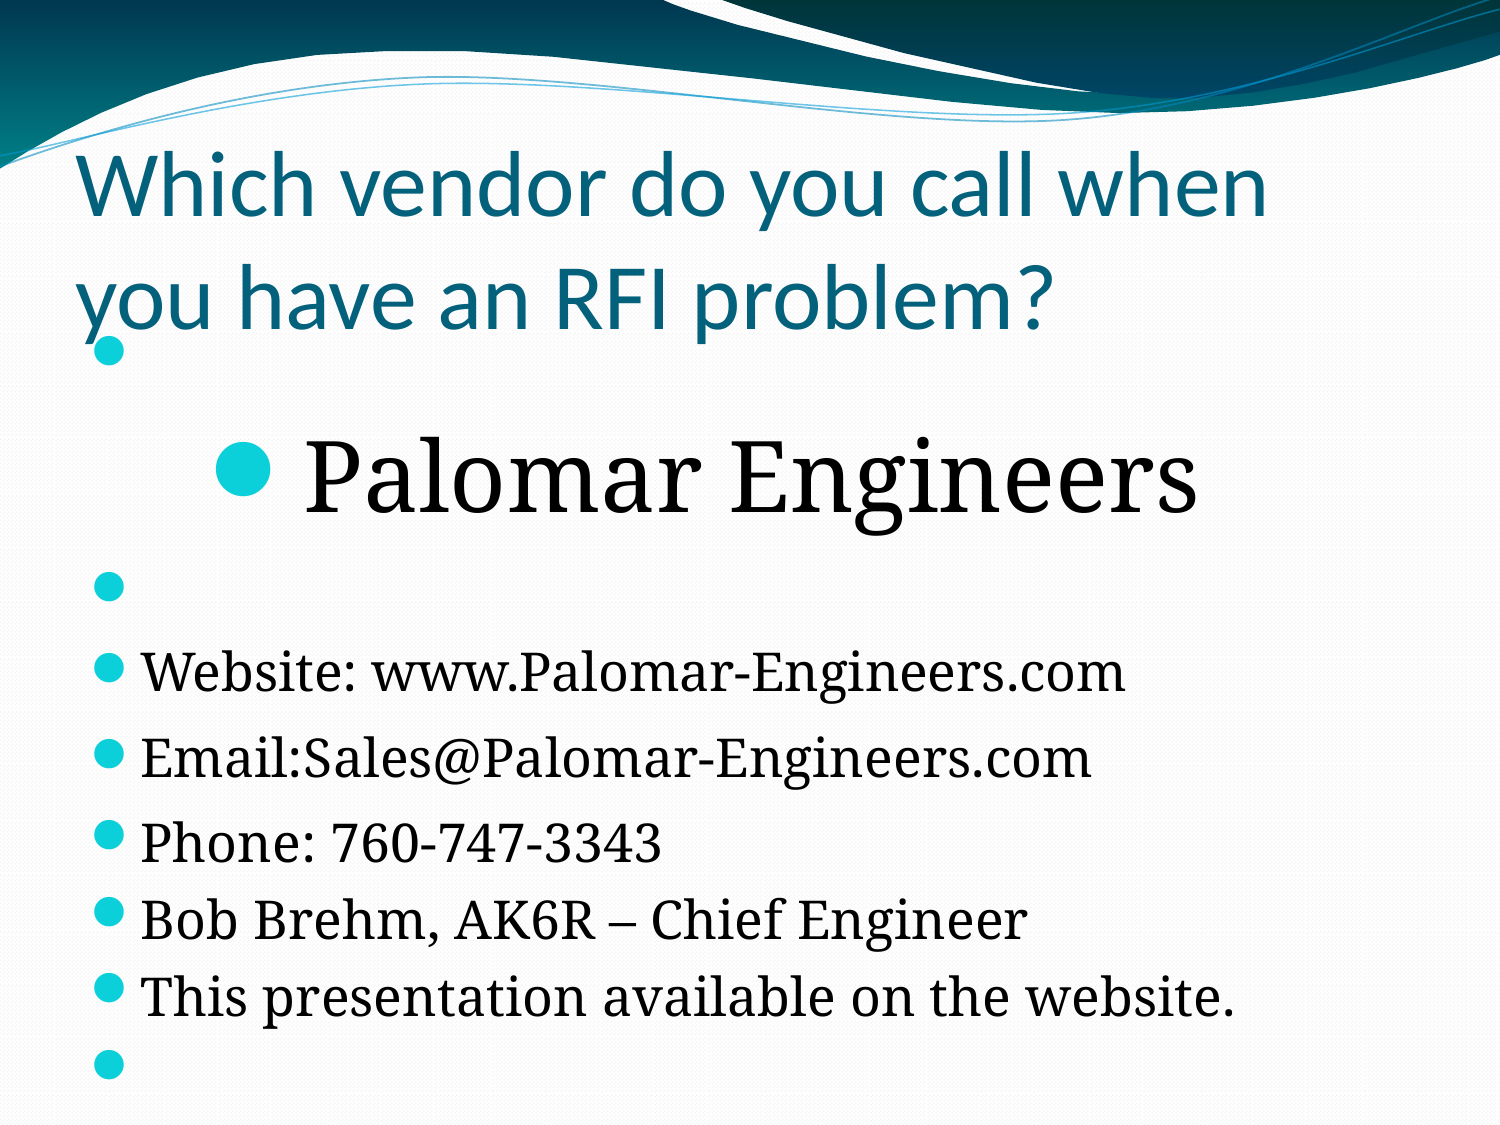

# Which vendor do you call when you have an RFI problem?
Palomar Engineers
Website: www.Palomar-Engineers.com
Email:Sales@Palomar-Engineers.com
Phone: 760-747-3343
Bob Brehm, AK6R – Chief Engineer
This presentation available on the website.